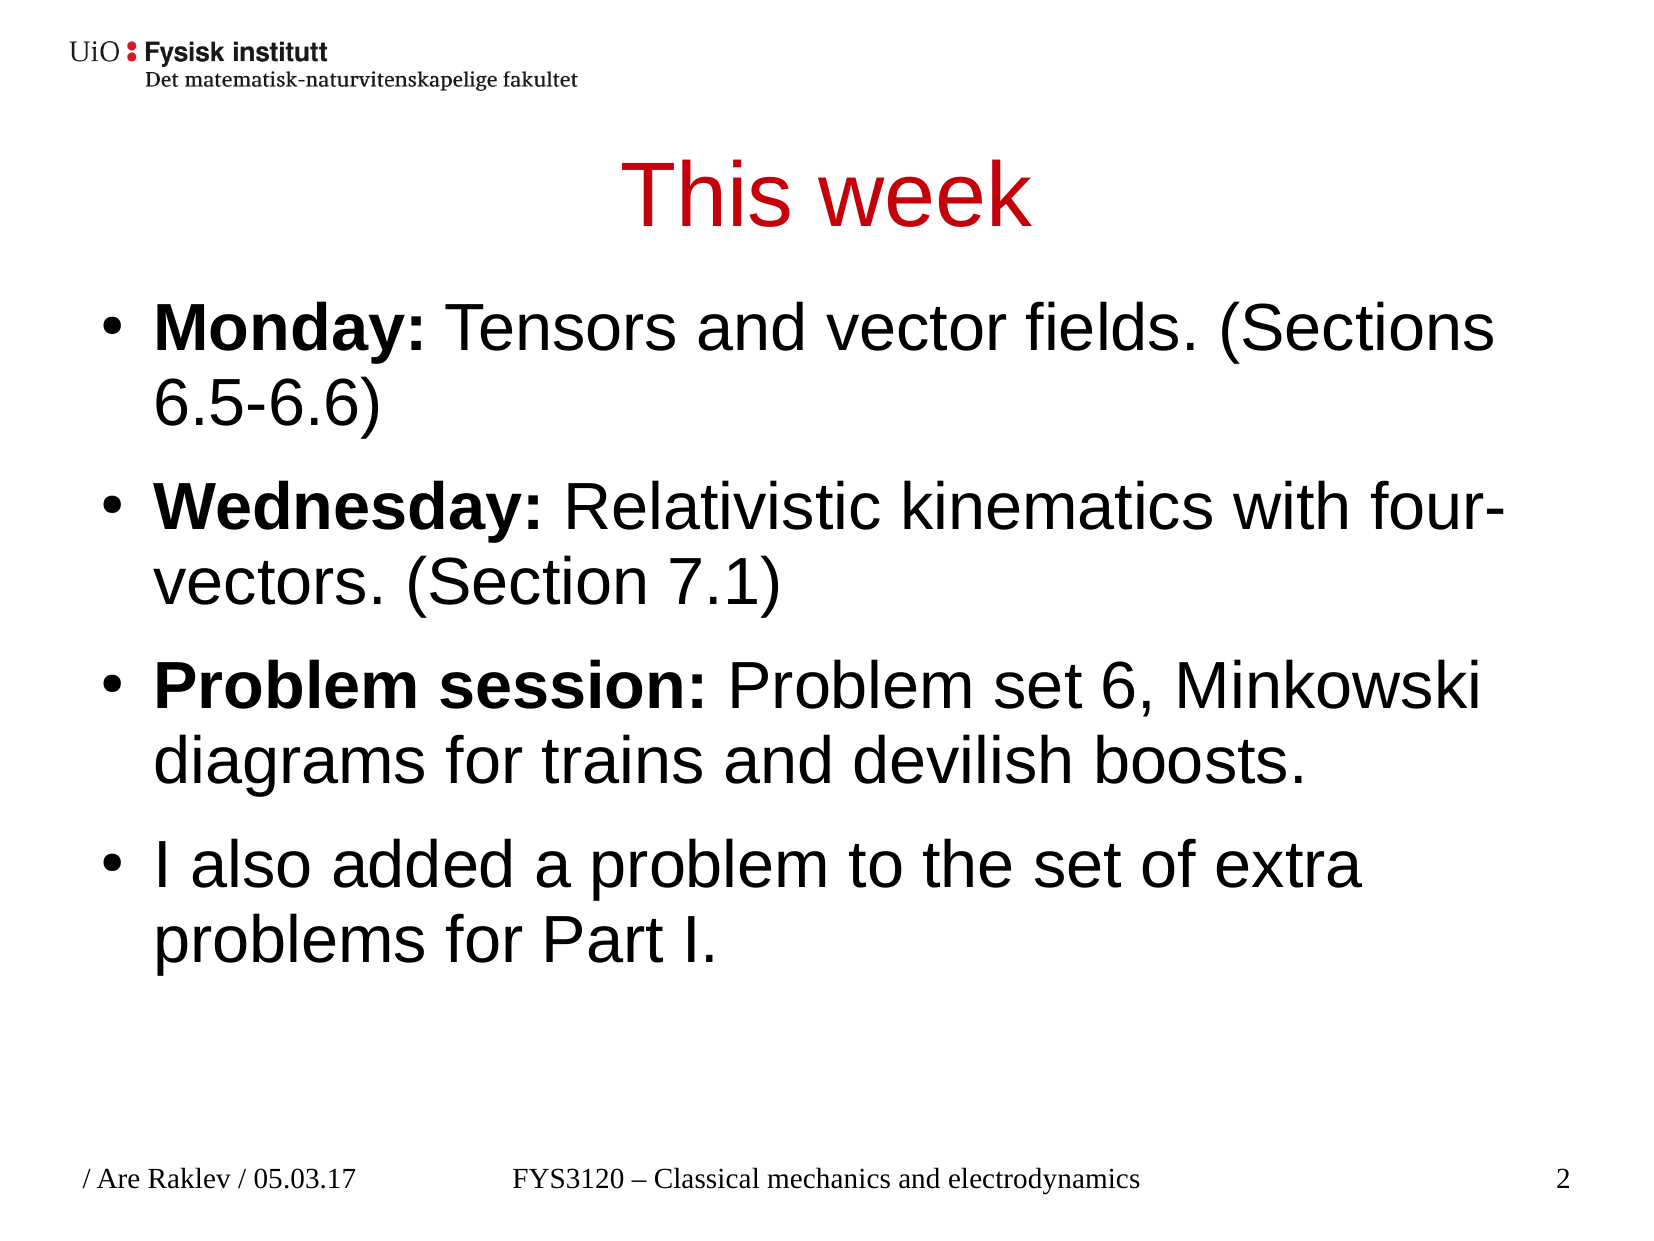

# This week
Monday: Tensors and vector fields. (Sections 6.5-6.6)
Wednesday: Relativistic kinematics with four-vectors. (Section 7.1)
Problem session: Problem set 6, Minkowski diagrams for trains and devilish boosts.
I also added a problem to the set of extra problems for Part I.
/ Are Raklev / 05.03.17
FYS3120 – Classical mechanics and electrodynamics
2